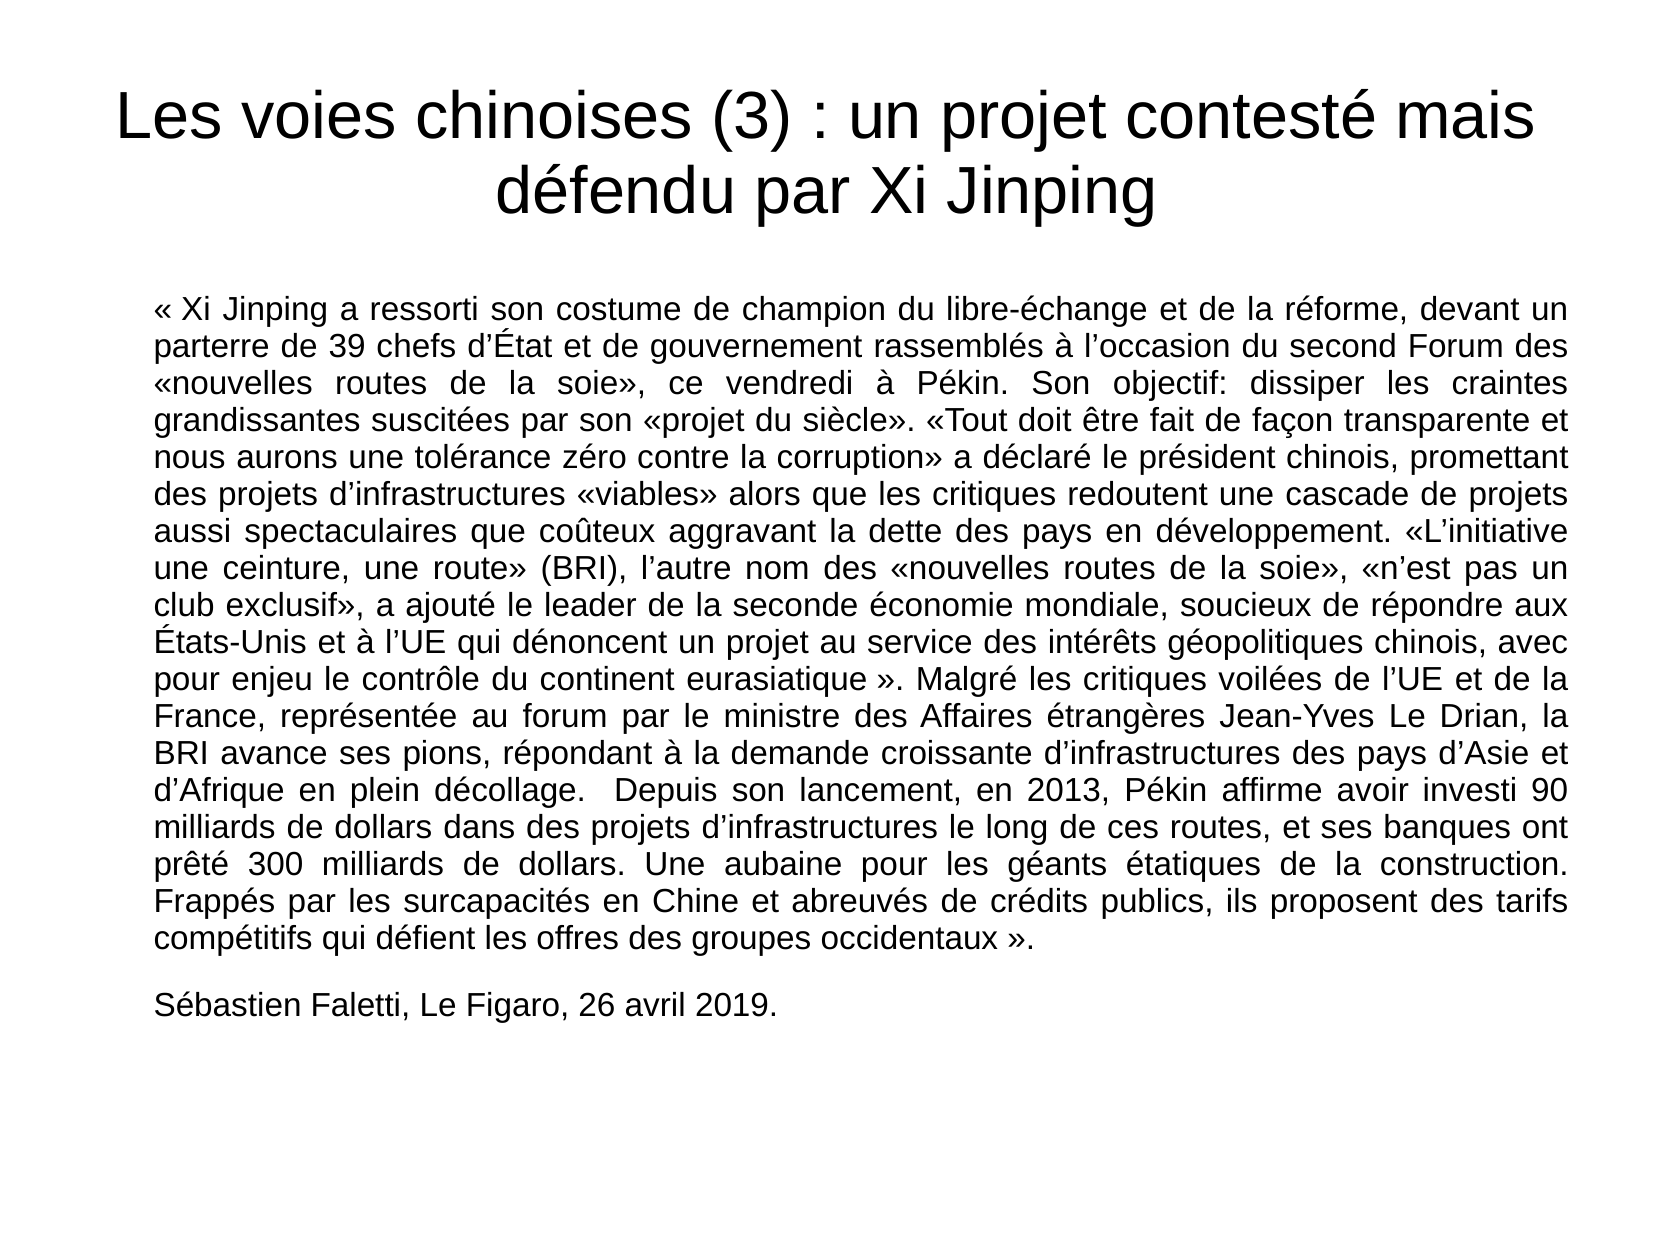

# Les voies chinoises (3) : un projet contesté mais défendu par Xi Jinping
« Xi Jinping a ressorti son costume de champion du libre-échange et de la réforme, devant un parterre de 39 chefs d’État et de gouvernement rassemblés à l’occasion du second Forum des «nouvelles routes de la soie», ce vendredi à Pékin. Son objectif: dissiper les craintes grandissantes suscitées par son «projet du siècle». «Tout doit être fait de façon transparente et nous aurons une tolérance zéro contre la corruption» a déclaré le président chinois, promettant des projets d’infrastructures «viables» alors que les critiques redoutent une cascade de projets aussi spectaculaires que coûteux aggravant la dette des pays en développement. «L’initiative une ceinture, une route» (BRI), l’autre nom des «nouvelles routes de la soie», «n’est pas un club exclusif», a ajouté le leader de la seconde économie mondiale, soucieux de répondre aux États-Unis et à l’UE qui dénoncent un projet au service des intérêts géopolitiques chinois, avec pour enjeu le contrôle du continent eurasiatique ». Malgré les critiques voilées de l’UE et de la France, représentée au forum par le ministre des Affaires étrangères Jean-Yves Le Drian, la BRI avance ses pions, répondant à la demande croissante d’infrastructures des pays d’Asie et d’Afrique en plein décollage. Depuis son lancement, en 2013, Pékin affirme avoir investi 90 milliards de dollars dans des projets d’infrastructures le long de ces routes, et ses banques ont prêté 300 milliards de dollars. Une aubaine pour les géants étatiques de la construction. Frappés par les surcapacités en Chine et abreuvés de crédits publics, ils proposent des tarifs compétitifs qui défient les offres des groupes occidentaux ».
Sébastien Faletti, Le Figaro, 26 avril 2019.